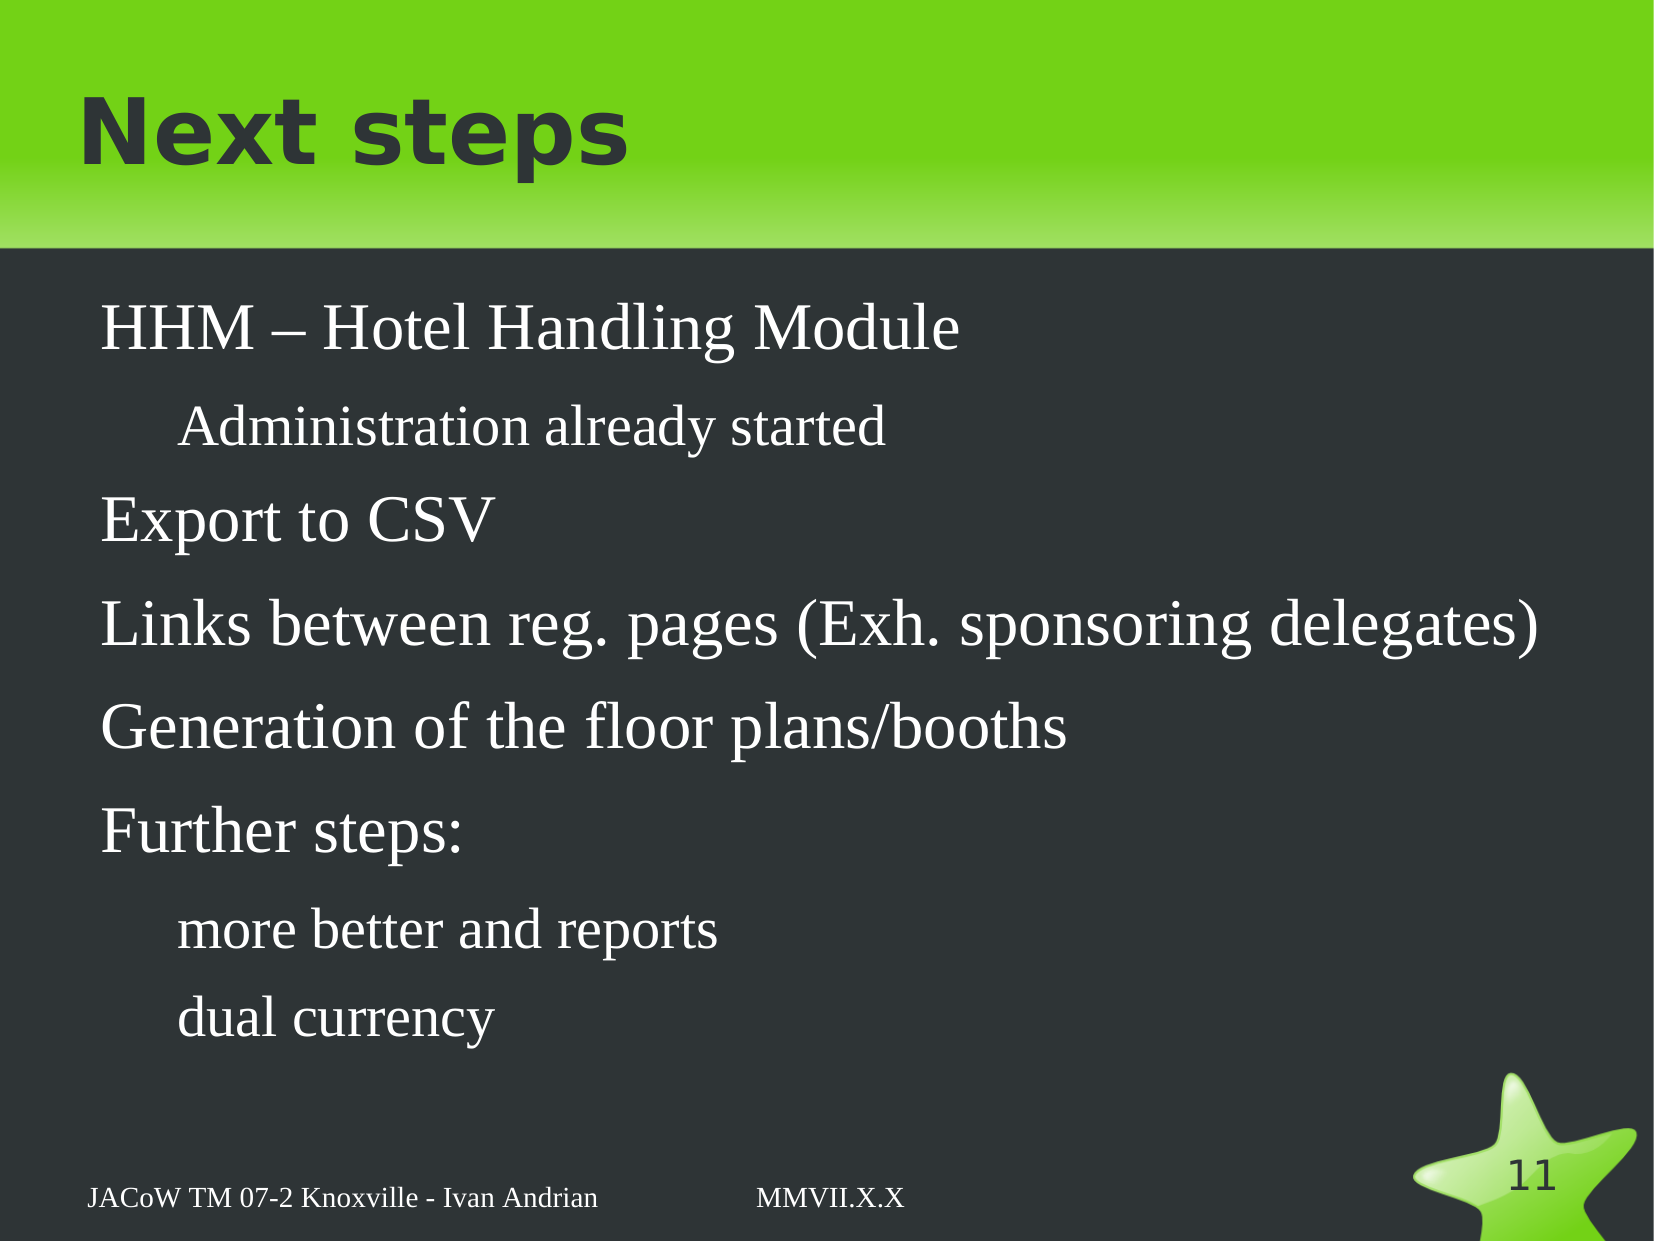

# Next steps
HHM – Hotel Handling Module
Administration already started
Export to CSV
Links between reg. pages (Exh. sponsoring delegates)
Generation of the floor plans/booths
Further steps:
more better and reports
dual currency
11
MMVII.X.X
JACoW TM 07-2 Knoxville - Ivan Andrian